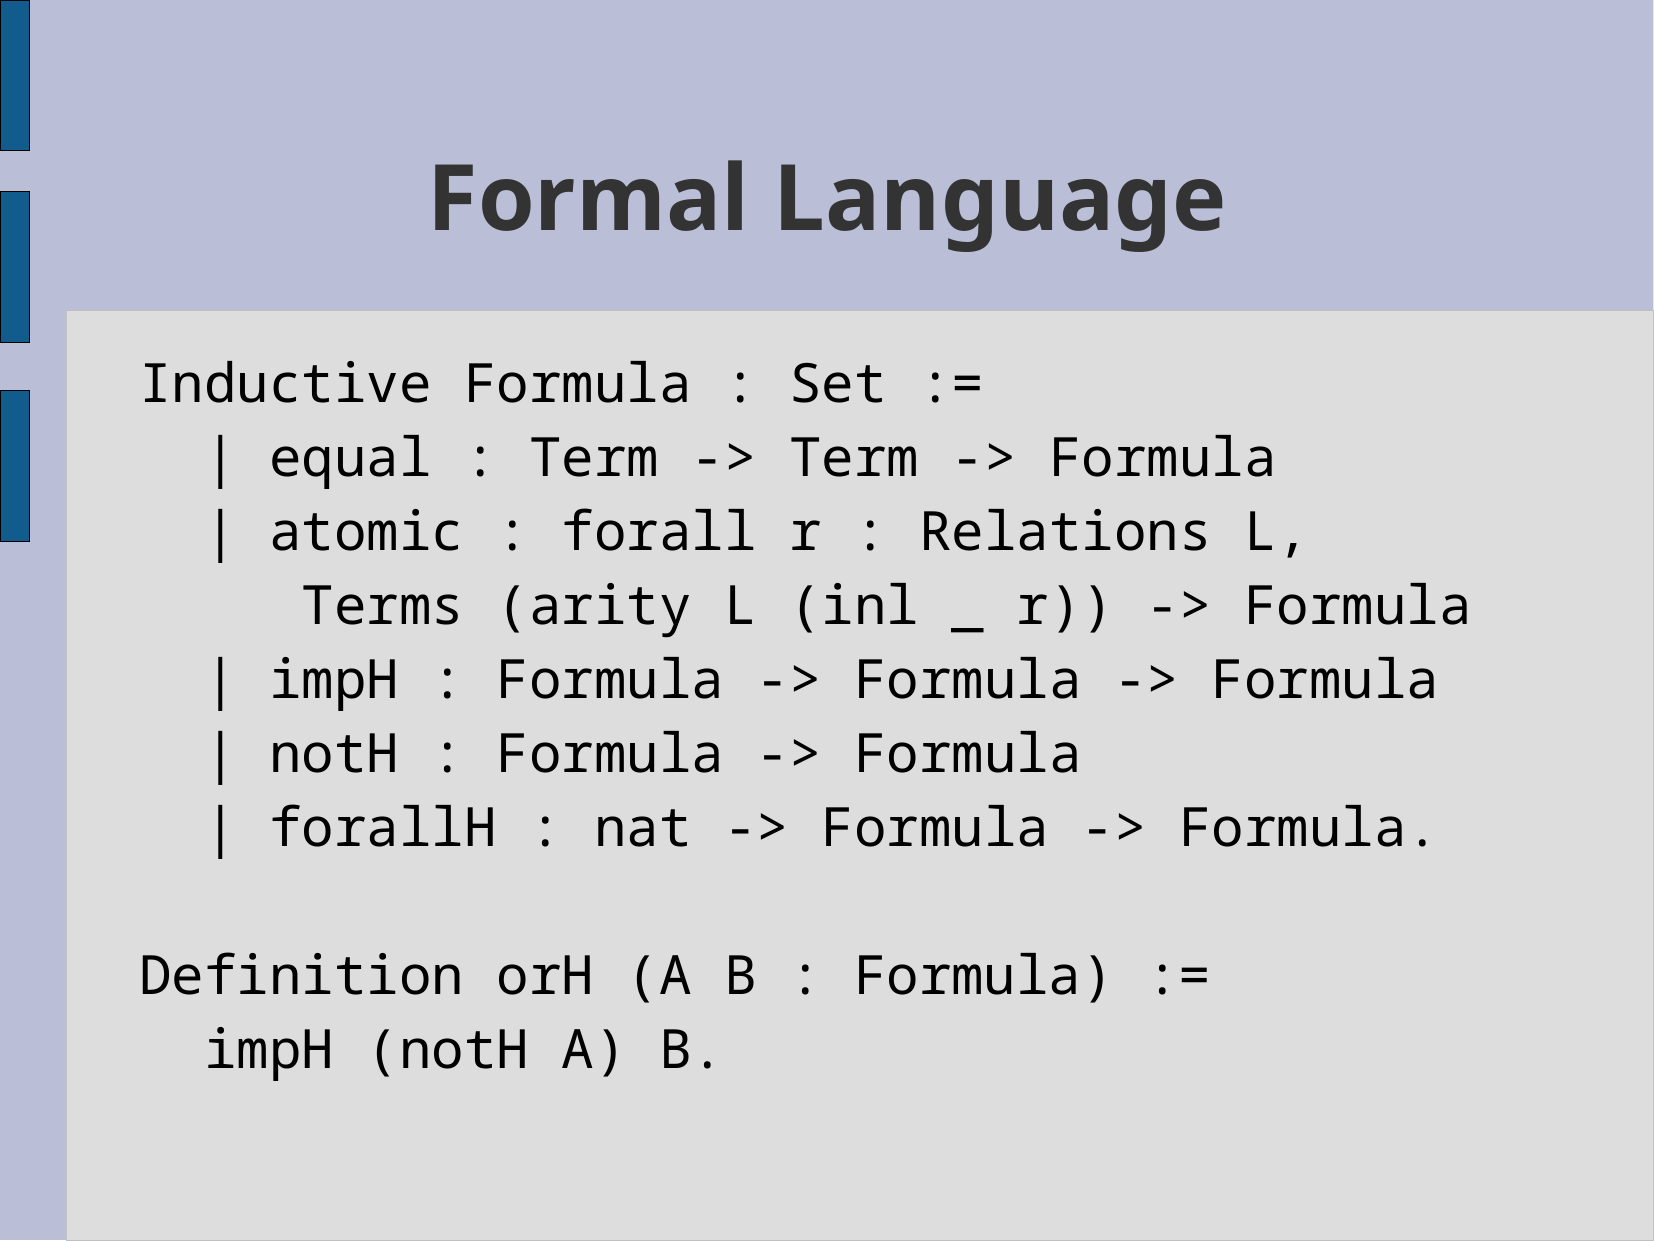

# Formal Language
Inductive Formula : Set :=
 | equal : Term -> Term -> Formula
 | atomic : forall r : Relations L,
 Terms (arity L (inl _ r)) -> Formula
 | impH : Formula -> Formula -> Formula
 | notH : Formula -> Formula
 | forallH : nat -> Formula -> Formula.
Definition orH (A B : Formula) :=
 impH (notH A) B.